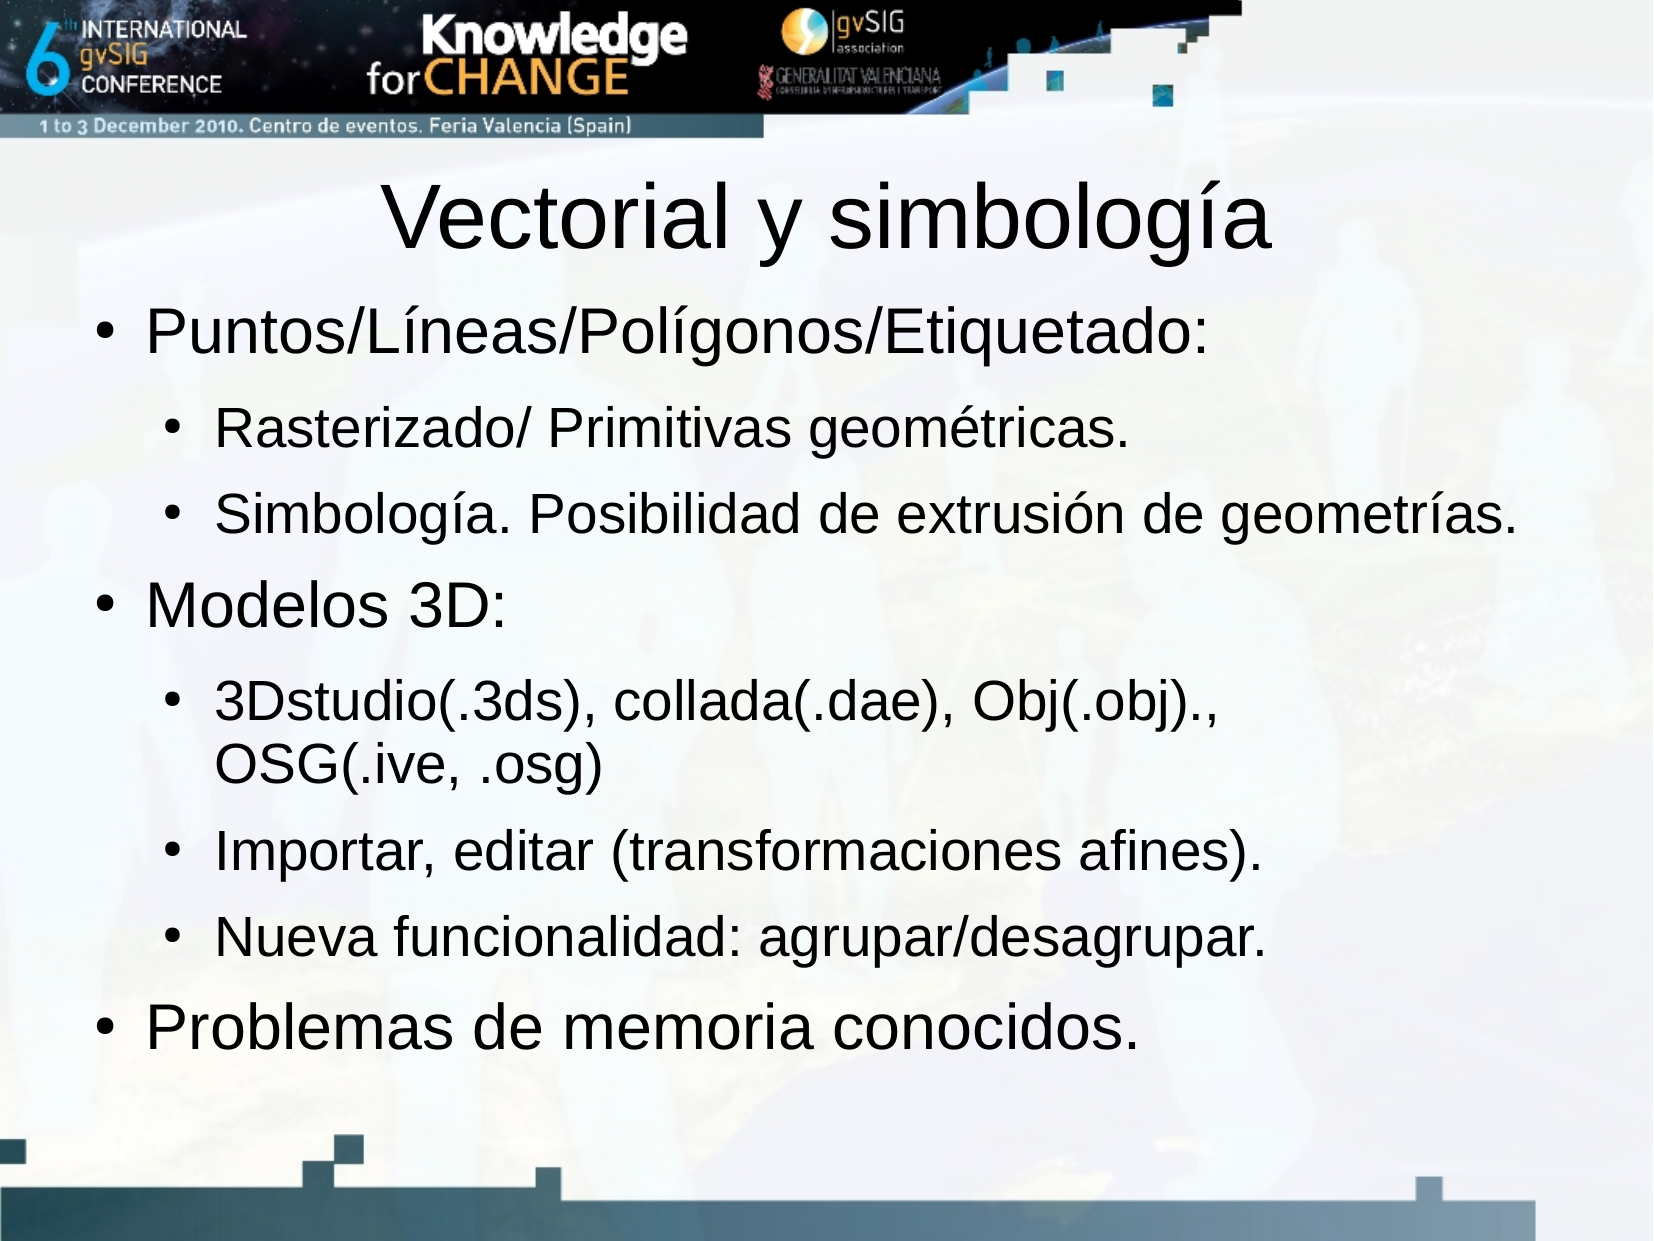

# Vectorial y simbología
Puntos/Líneas/Polígonos/Etiquetado:
Rasterizado/ Primitivas geométricas.
Simbología. Posibilidad de extrusión de geometrías.
Modelos 3D:
3Dstudio(.3ds), collada(.dae), Obj(.obj)., OSG(.ive, .osg)
Importar, editar (transformaciones afines).
Nueva funcionalidad: agrupar/desagrupar.
Problemas de memoria conocidos.